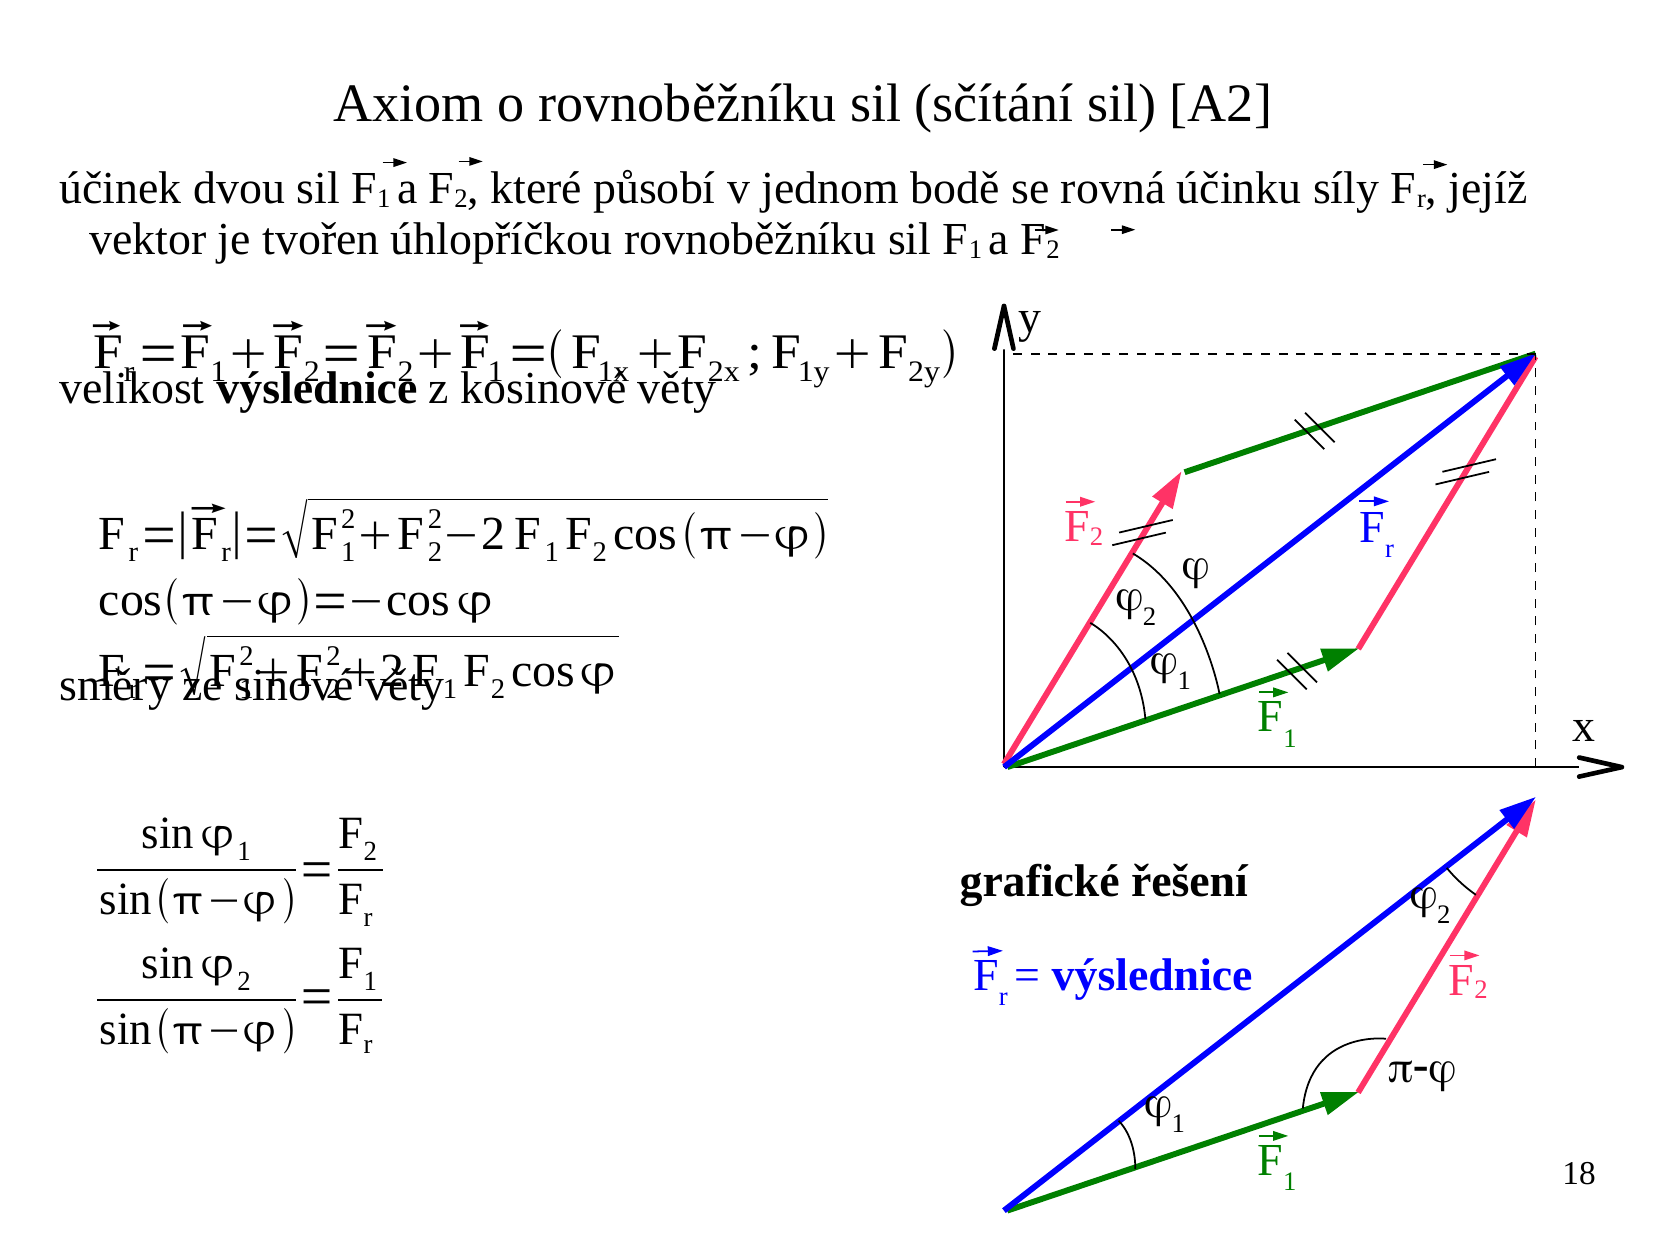

# Axiom o rovnoběžníku sil (sčítání sil) [A2]
účinek dvou sil F1 a F2, které působí v jednom bodě se rovná účinku síly Fr, jejíž vektor je tvořen úhlopříčkou rovnoběžníku sil F1 a F2
velikost výslednice z kosinové věty
směry ze sinové věty
y
F2
Fr
j
j2
j1
F1
x
grafické řešení
j2
Fr = výslednice
F2
p-j
j1
F1
18